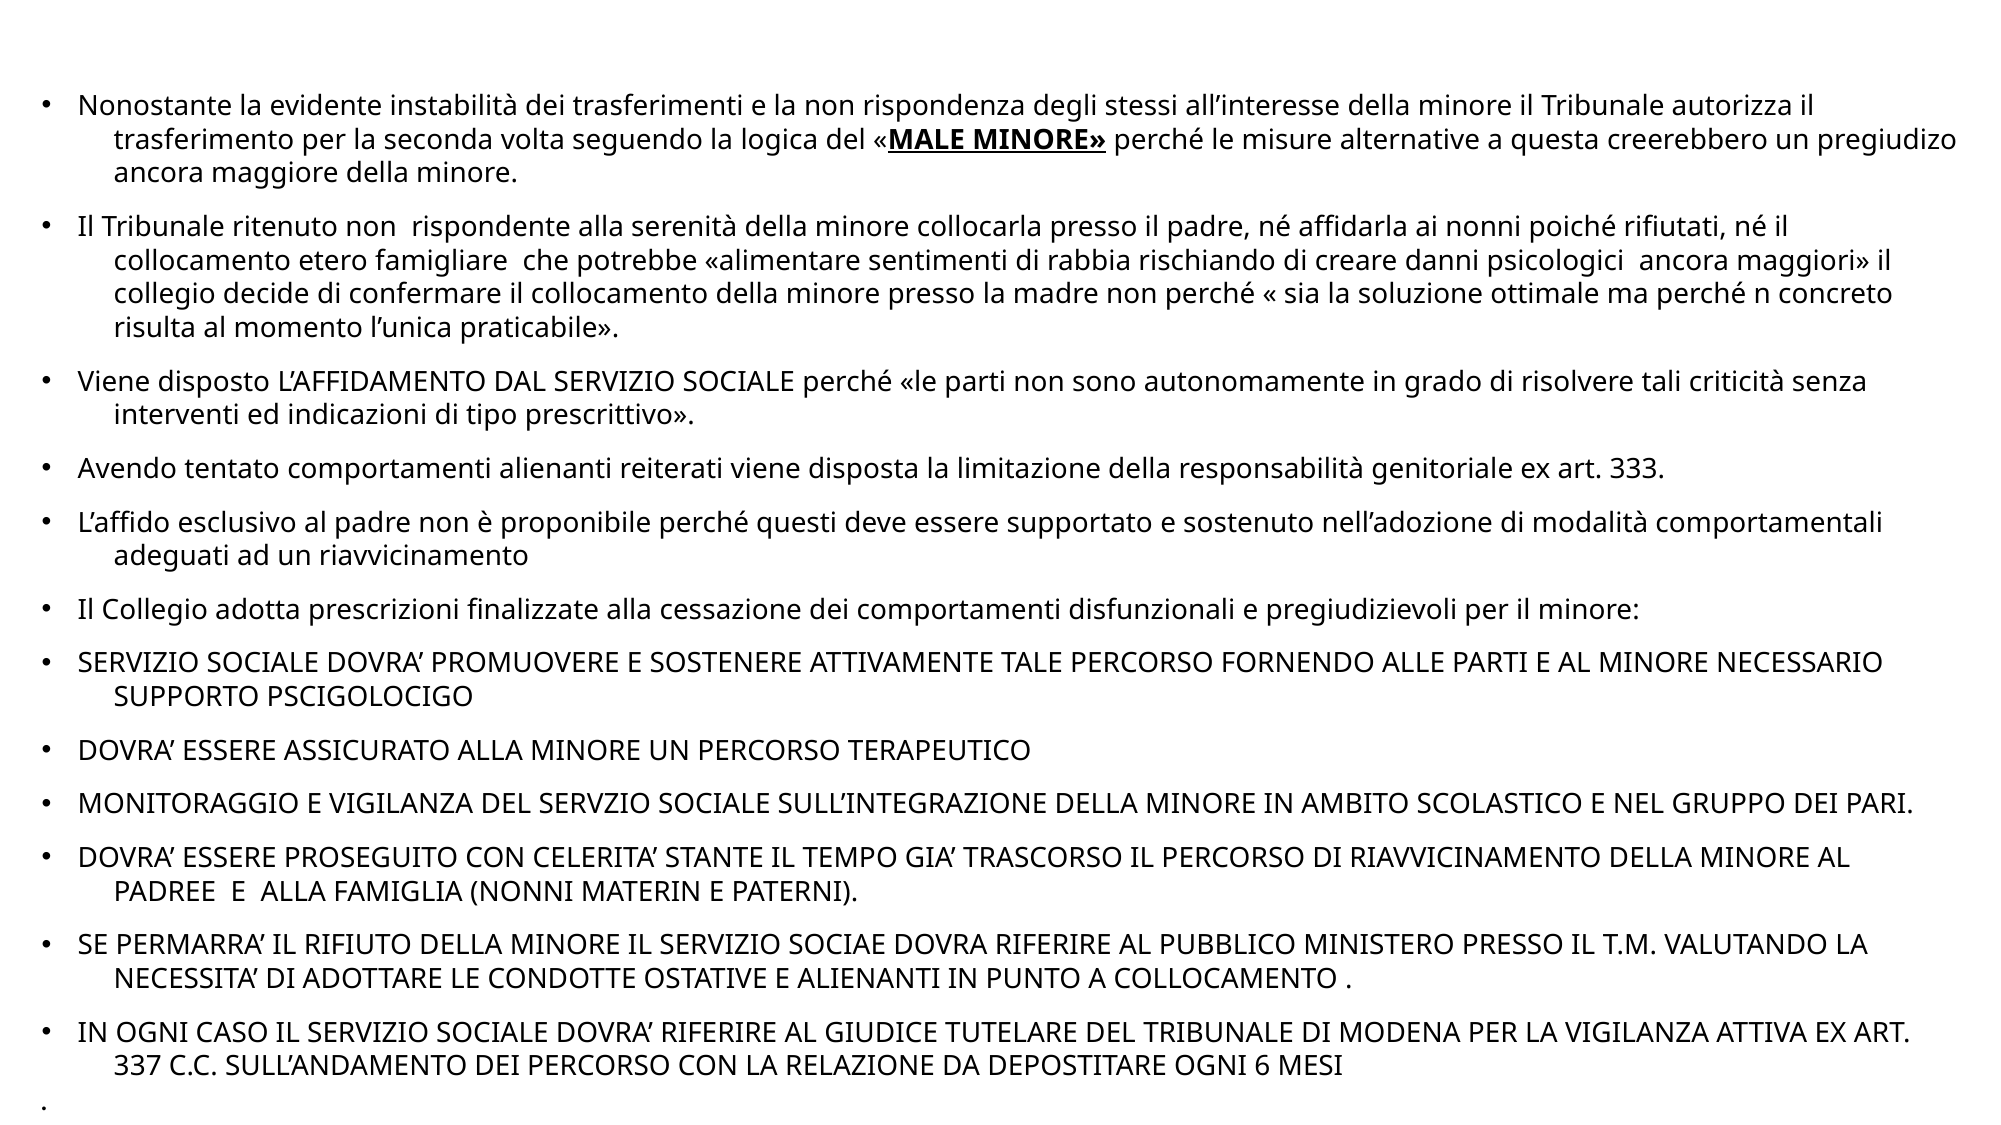

# Nonostante la evidente instabilità dei trasferimenti e la non rispondenza degli stessi all’interesse della minore il Tribunale autorizza il trasferimento per la seconda volta seguendo la logica del «MALE MINORE» perché le misure alternative a questa creerebbero un pregiudizo ancora maggiore della minore.
Il Tribunale ritenuto non rispondente alla serenità della minore collocarla presso il padre, né affidarla ai nonni poiché rifiutati, né il collocamento etero famigliare che potrebbe «alimentare sentimenti di rabbia rischiando di creare danni psicologici ancora maggiori» il collegio decide di confermare il collocamento della minore presso la madre non perché « sia la soluzione ottimale ma perché n concreto risulta al momento l’unica praticabile».
Viene disposto L’AFFIDAMENTO DAL SERVIZIO SOCIALE perché «le parti non sono autonomamente in grado di risolvere tali criticità senza interventi ed indicazioni di tipo prescrittivo».
Avendo tentato comportamenti alienanti reiterati viene disposta la limitazione della responsabilità genitoriale ex art. 333.
L’affido esclusivo al padre non è proponibile perché questi deve essere supportato e sostenuto nell’adozione di modalità comportamentali adeguati ad un riavvicinamento
Il Collegio adotta prescrizioni finalizzate alla cessazione dei comportamenti disfunzionali e pregiudizievoli per il minore:
SERVIZIO SOCIALE DOVRA’ PROMUOVERE E SOSTENERE ATTIVAMENTE TALE PERCORSO FORNENDO ALLE PARTI E AL MINORE NECESSARIO SUPPORTO PSCIGOLOCIGO
DOVRA’ ESSERE ASSICURATO ALLA MINORE UN PERCORSO TERAPEUTICO
MONITORAGGIO E VIGILANZA DEL SERVZIO SOCIALE SULL’INTEGRAZIONE DELLA MINORE IN AMBITO SCOLASTICO E NEL GRUPPO DEI PARI.
DOVRA’ ESSERE PROSEGUITO CON CELERITA’ STANTE IL TEMPO GIA’ TRASCORSO IL PERCORSO DI RIAVVICINAMENTO DELLA MINORE AL PADREE E ALLA FAMIGLIA (NONNI MATERIN E PATERNI).
SE PERMARRA’ IL RIFIUTO DELLA MINORE IL SERVIZIO SOCIAE DOVRA RIFERIRE AL PUBBLICO MINISTERO PRESSO IL T.M. VALUTANDO LA NECESSITA’ DI ADOTTARE LE CONDOTTE OSTATIVE E ALIENANTI IN PUNTO A COLLOCAMENTO .
IN OGNI CASO IL SERVIZIO SOCIALE DOVRA’ RIFERIRE AL GIUDICE TUTELARE DEL TRIBUNALE DI MODENA PER LA VIGILANZA ATTIVA EX ART. 337 C.C. SULL’ANDAMENTO DEI PERCORSO CON LA RELAZIONE DA DEPOSTITARE OGNI 6 MESI